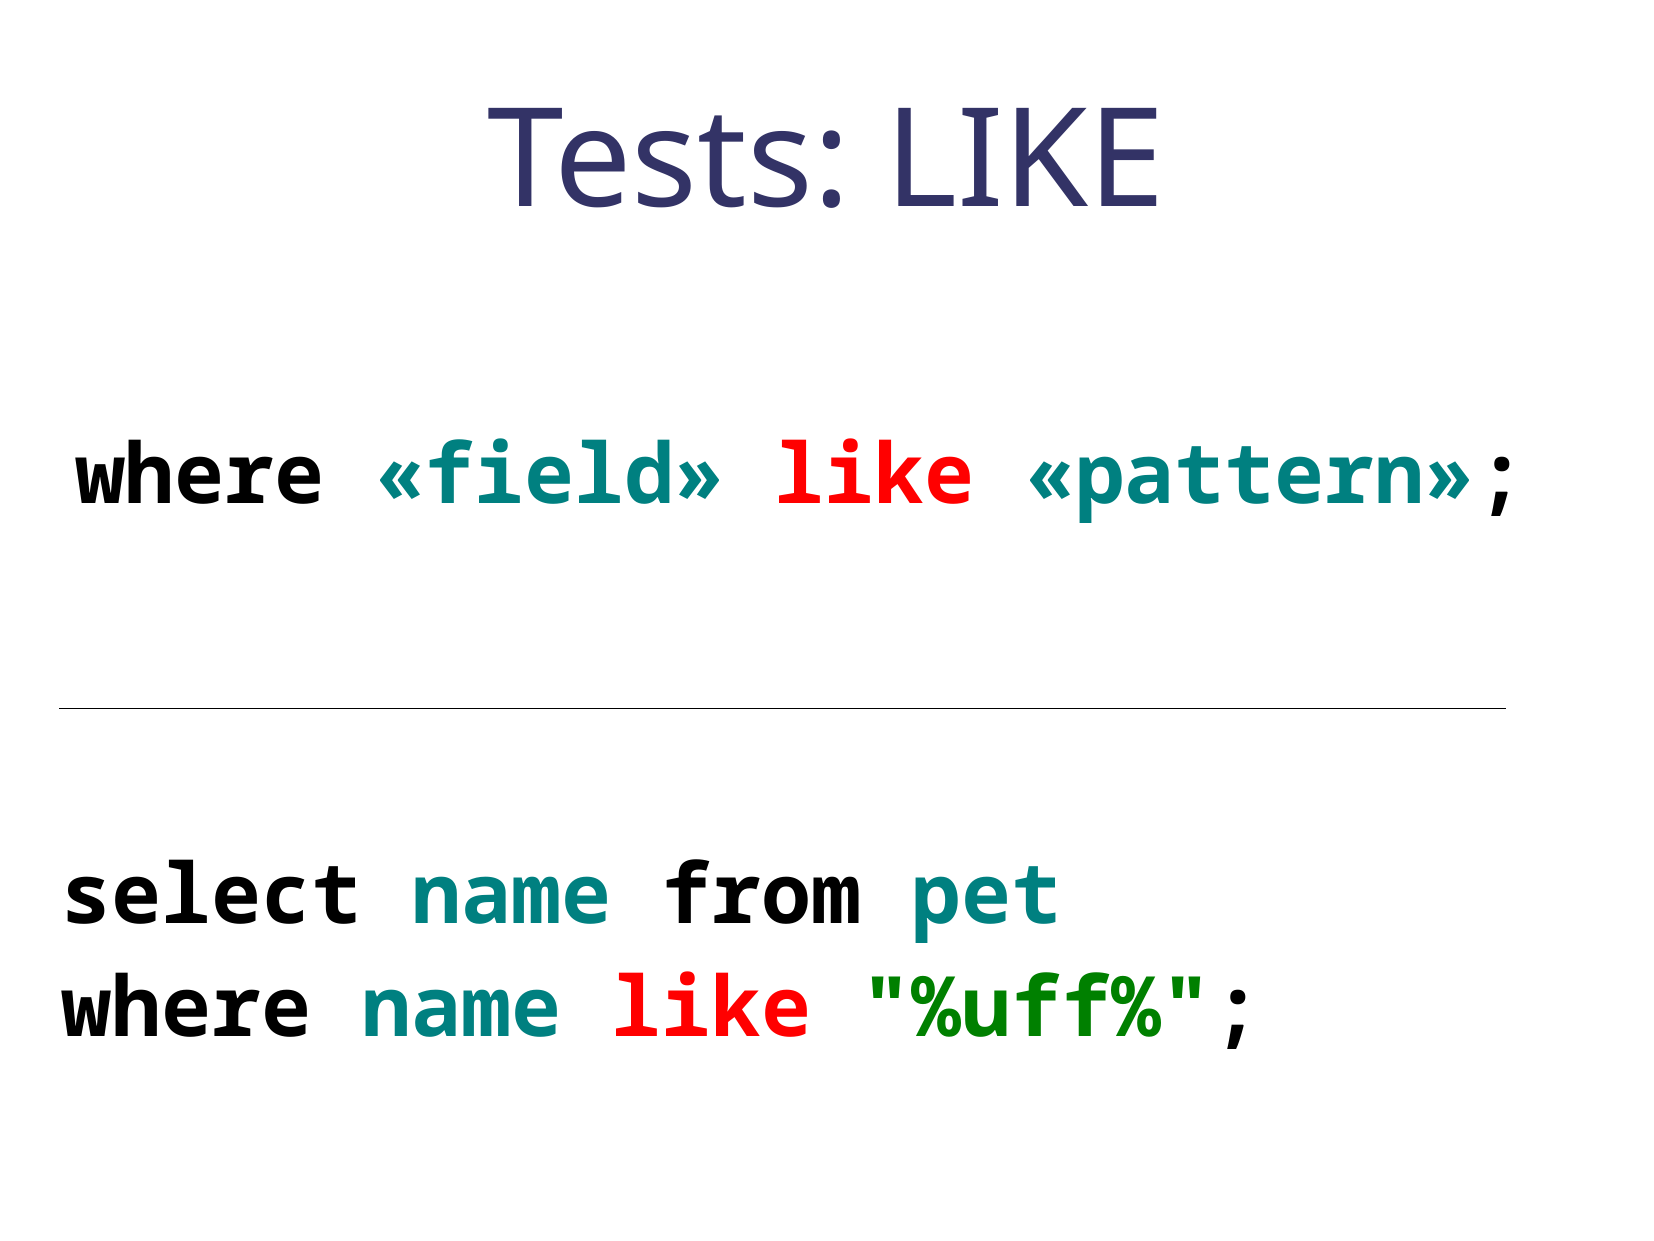

# Tests: LIKE
where «field» like «pattern»;
select name from pet
where name like "%uff%";